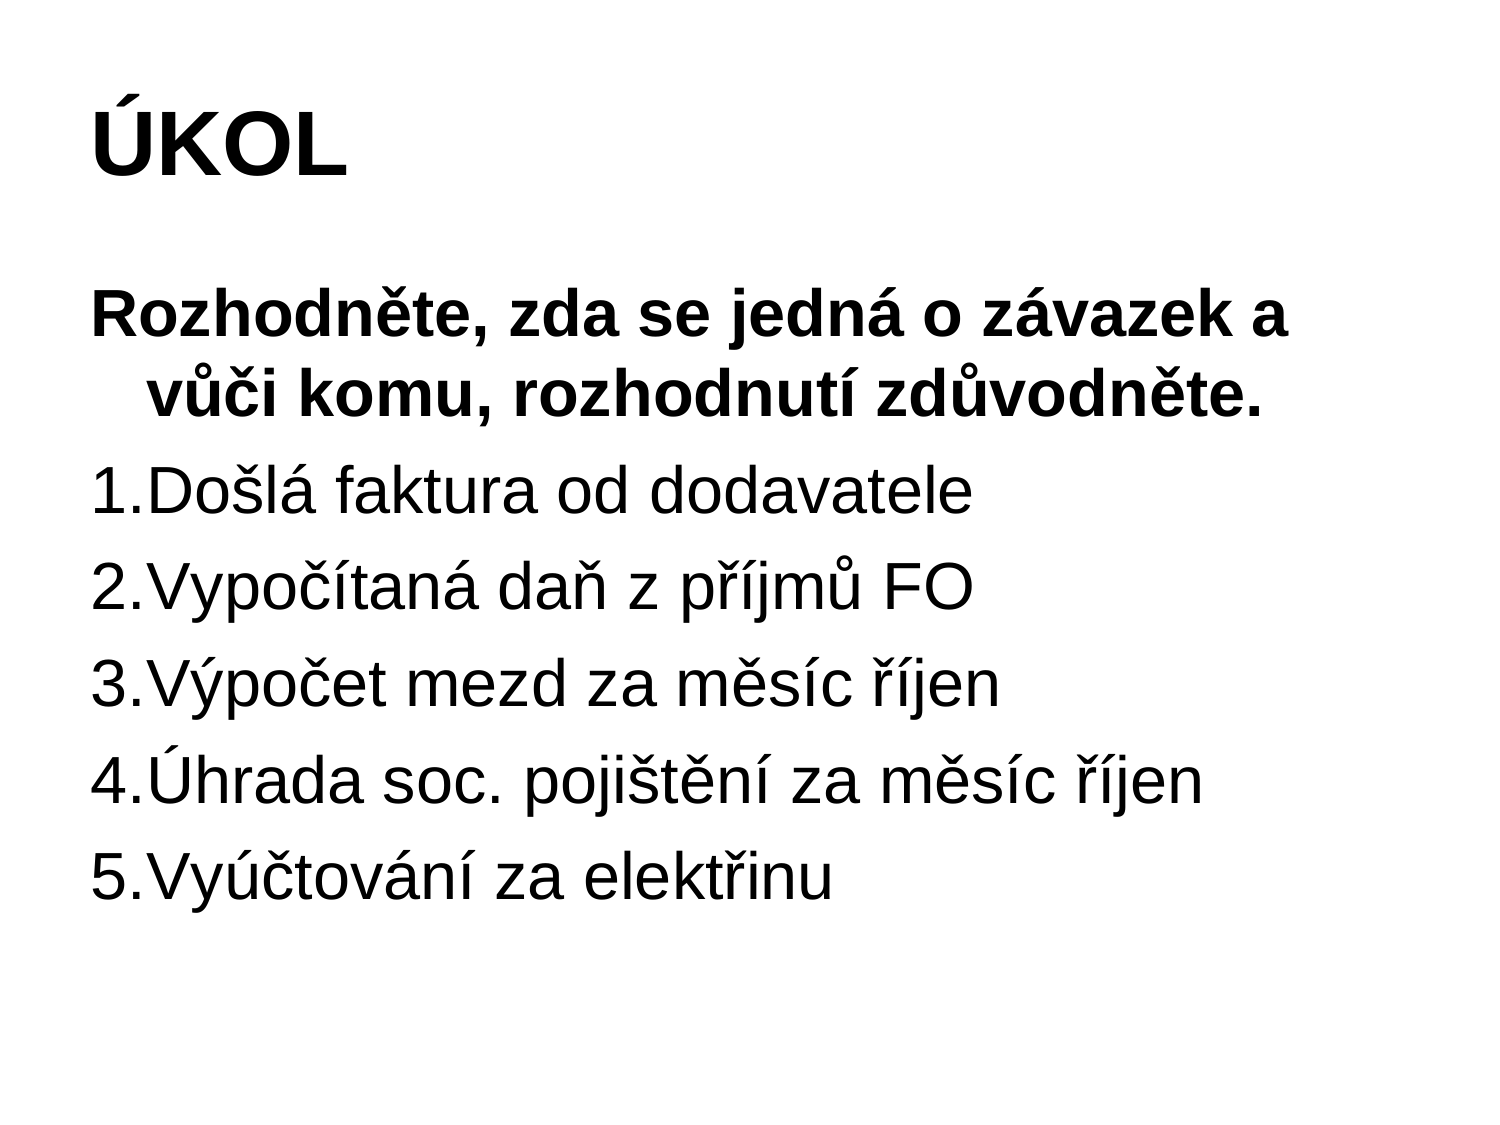

# ÚKOL
Rozhodněte, zda se jedná o závazek a vůči komu, rozhodnutí zdůvodněte.
Došlá faktura od dodavatele
Vypočítaná daň z příjmů FO
Výpočet mezd za měsíc říjen
Úhrada soc. pojištění za měsíc říjen
Vyúčtování za elektřinu